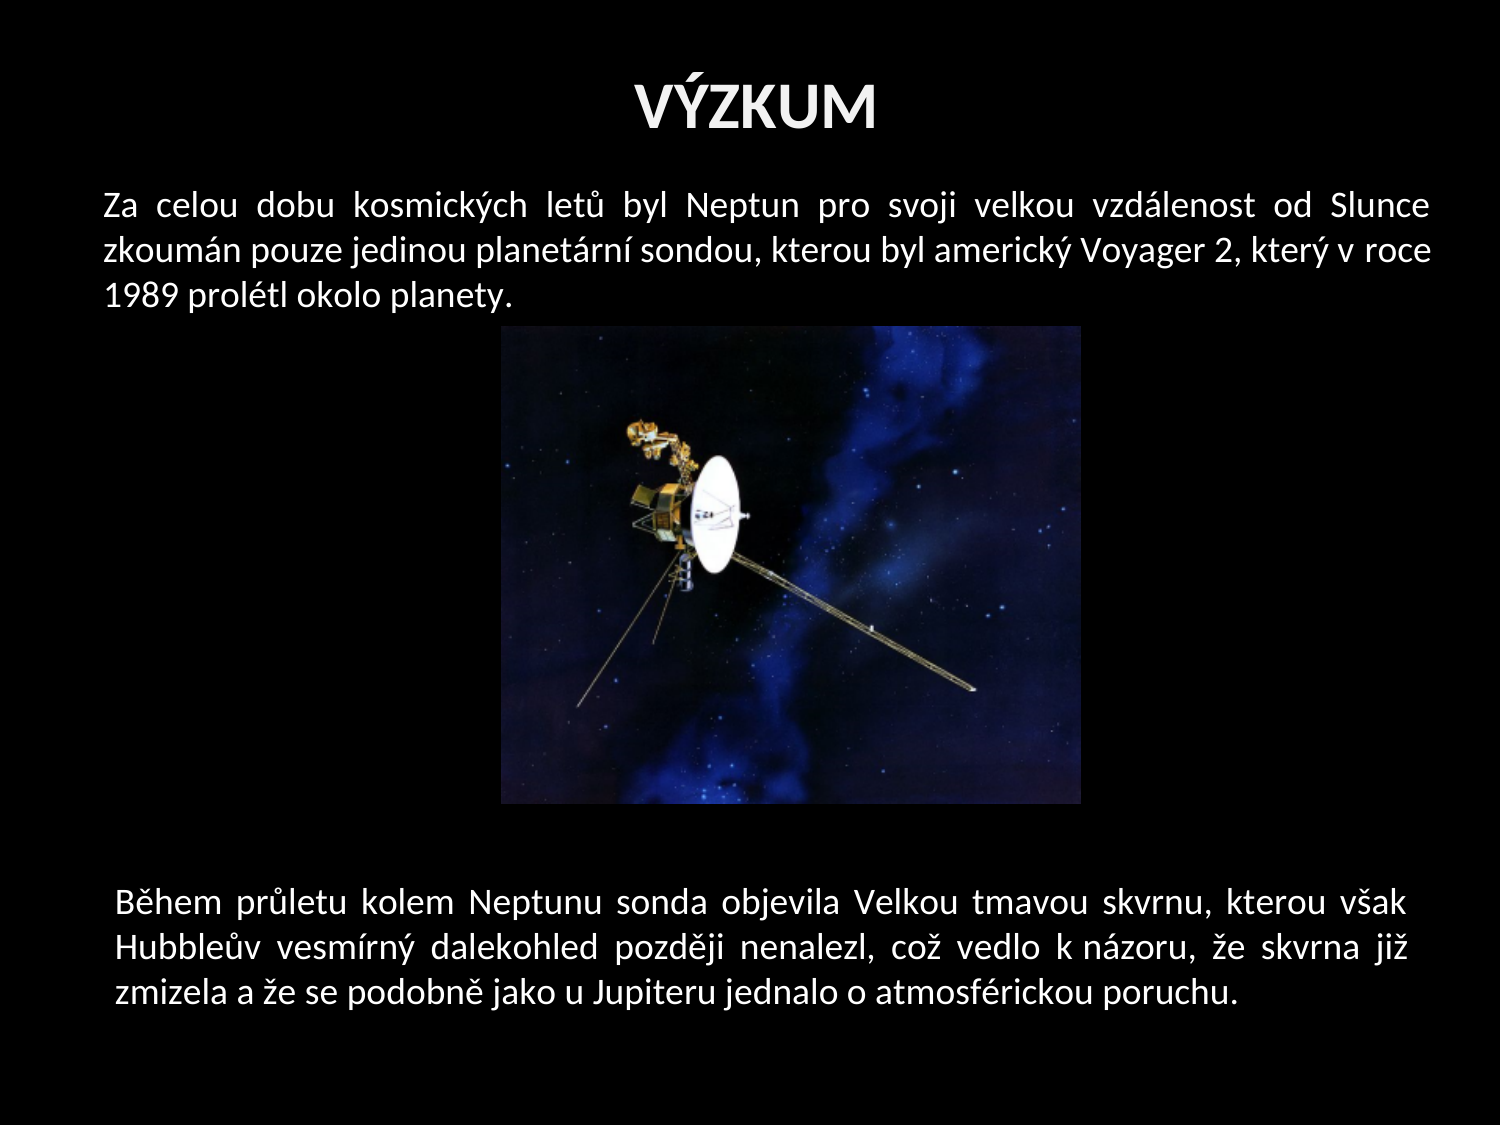

VÝZKUM
Za celou dobu kosmických letů byl Neptun pro svoji velkou vzdálenost od Slunce zkoumán pouze jedinou planetární sondou, kterou byl americký Voyager 2, který v roce 1989 prolétl okolo planety.
Během průletu kolem Neptunu sonda objevila Velkou tmavou skvrnu, kterou však Hubbleův vesmírný dalekohled později nenalezl, což vedlo k názoru, že skvrna již zmizela a že se podobně jako u Jupiteru jednalo o atmosférickou poruchu.